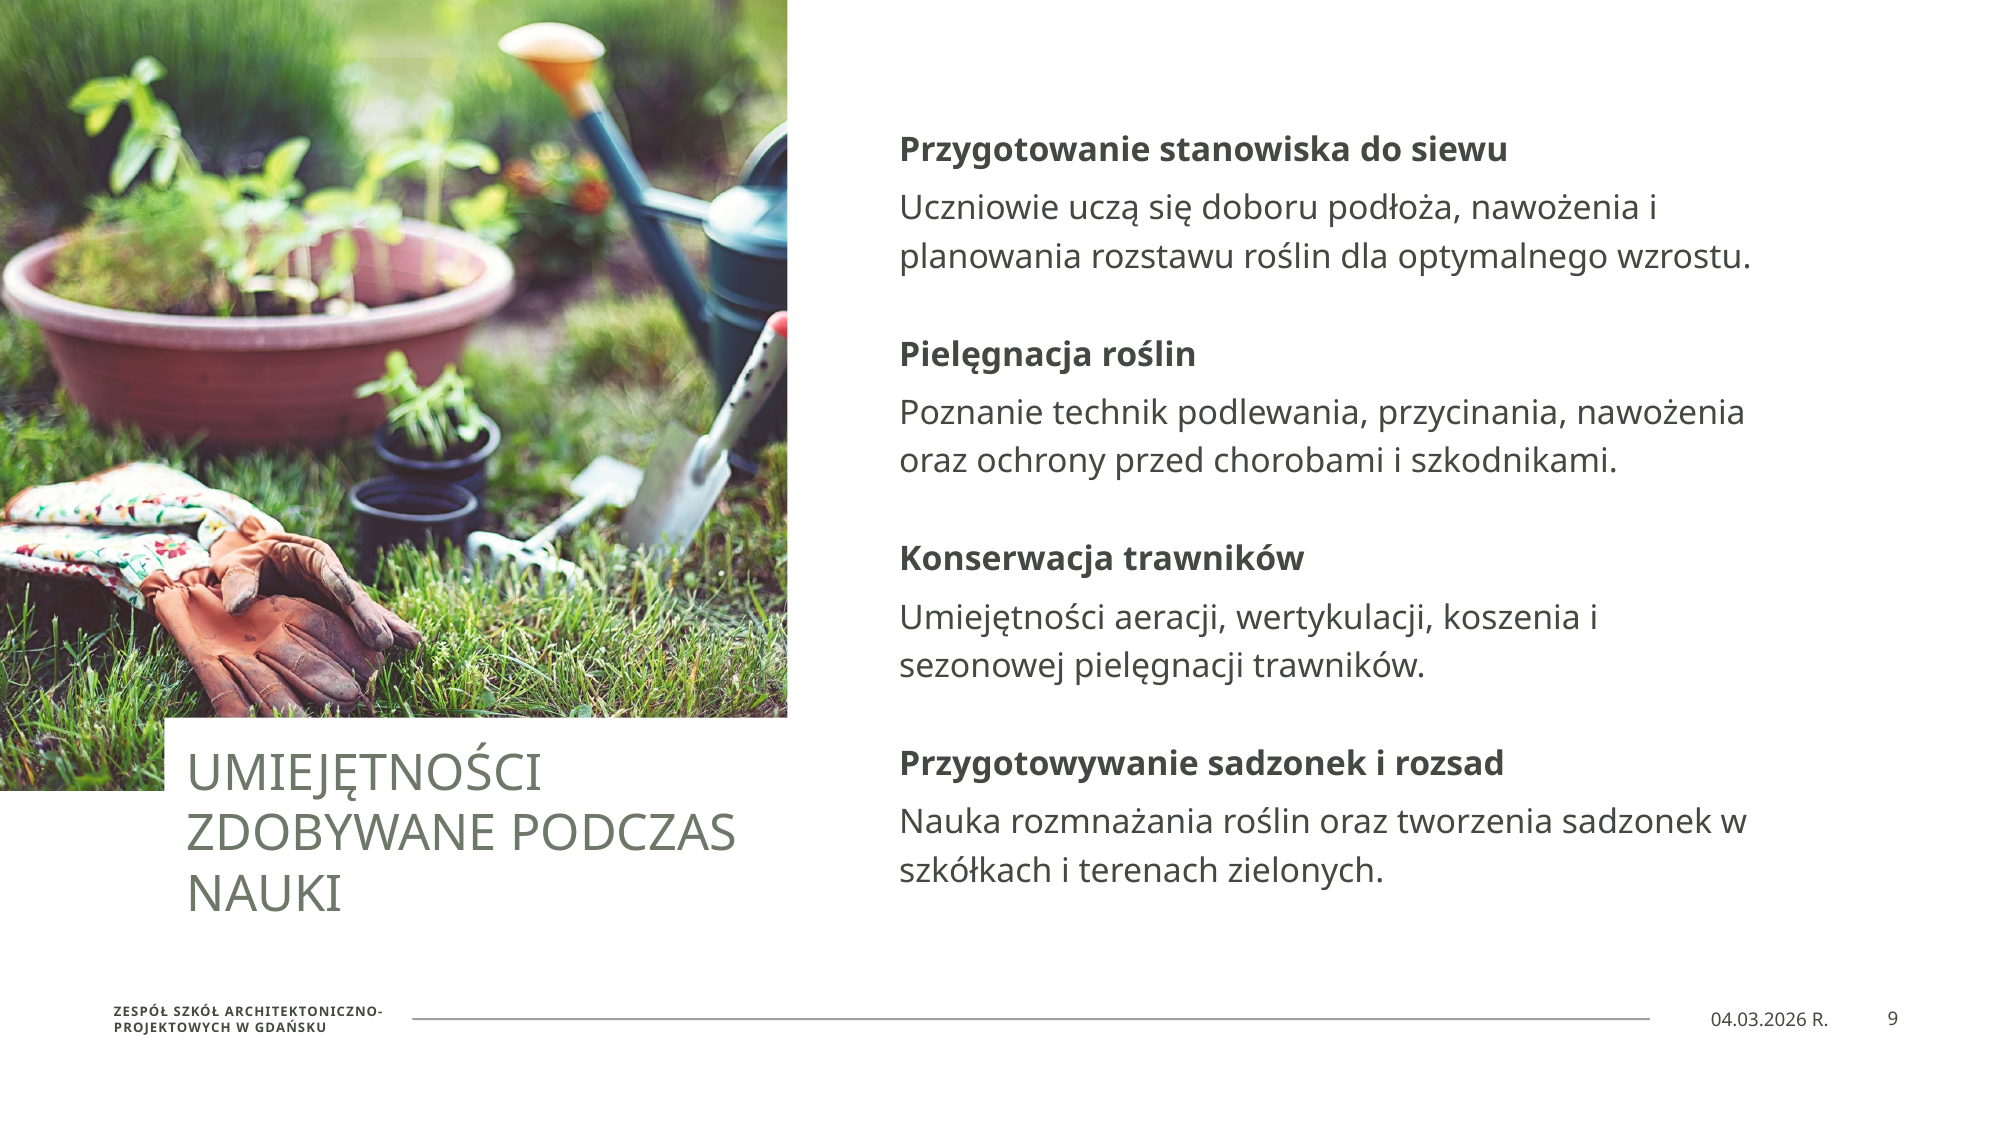

Przygotowanie stanowiska do siewu
Uczniowie uczą się doboru podłoża, nawożenia i planowania rozstawu roślin dla optymalnego wzrostu.
Pielęgnacja roślin
Poznanie technik podlewania, przycinania, nawożenia oraz ochrony przed chorobami i szkodnikami.
Konserwacja trawników
Umiejętności aeracji, wertykulacji, koszenia i sezonowej pielęgnacji trawników.
Przygotowywanie sadzonek i rozsad
Nauka rozmnażania roślin oraz tworzenia sadzonek w szkółkach i terenach zielonych.
# Umiejętności zdobywane podczas nauki
Zespół Szkół Architektoniczno-Projektowych w Gdańsku
04.03.2026 r.